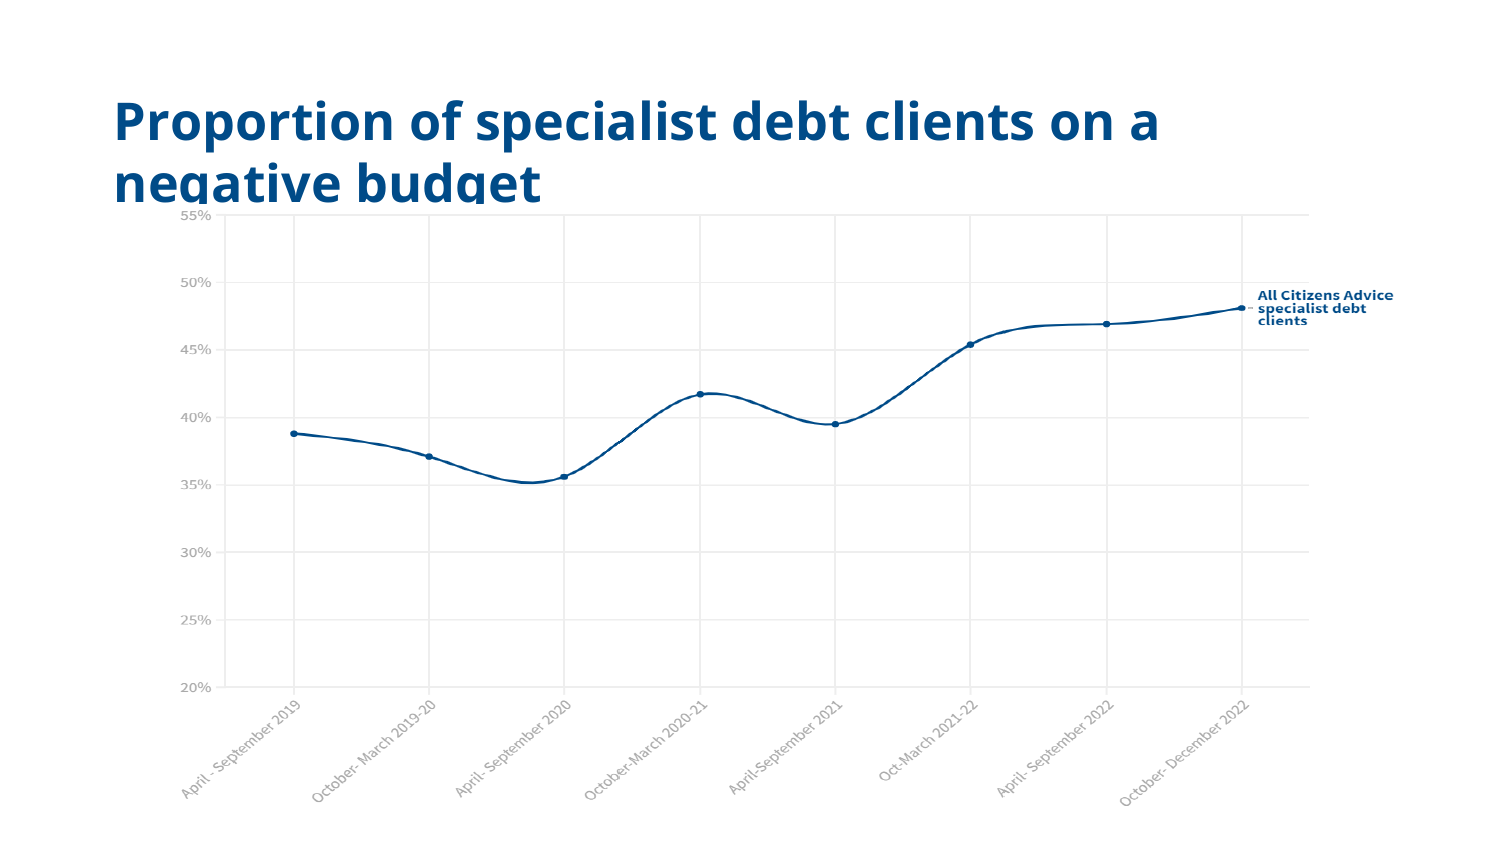

# Proportion of specialist debt clients on a negative budget